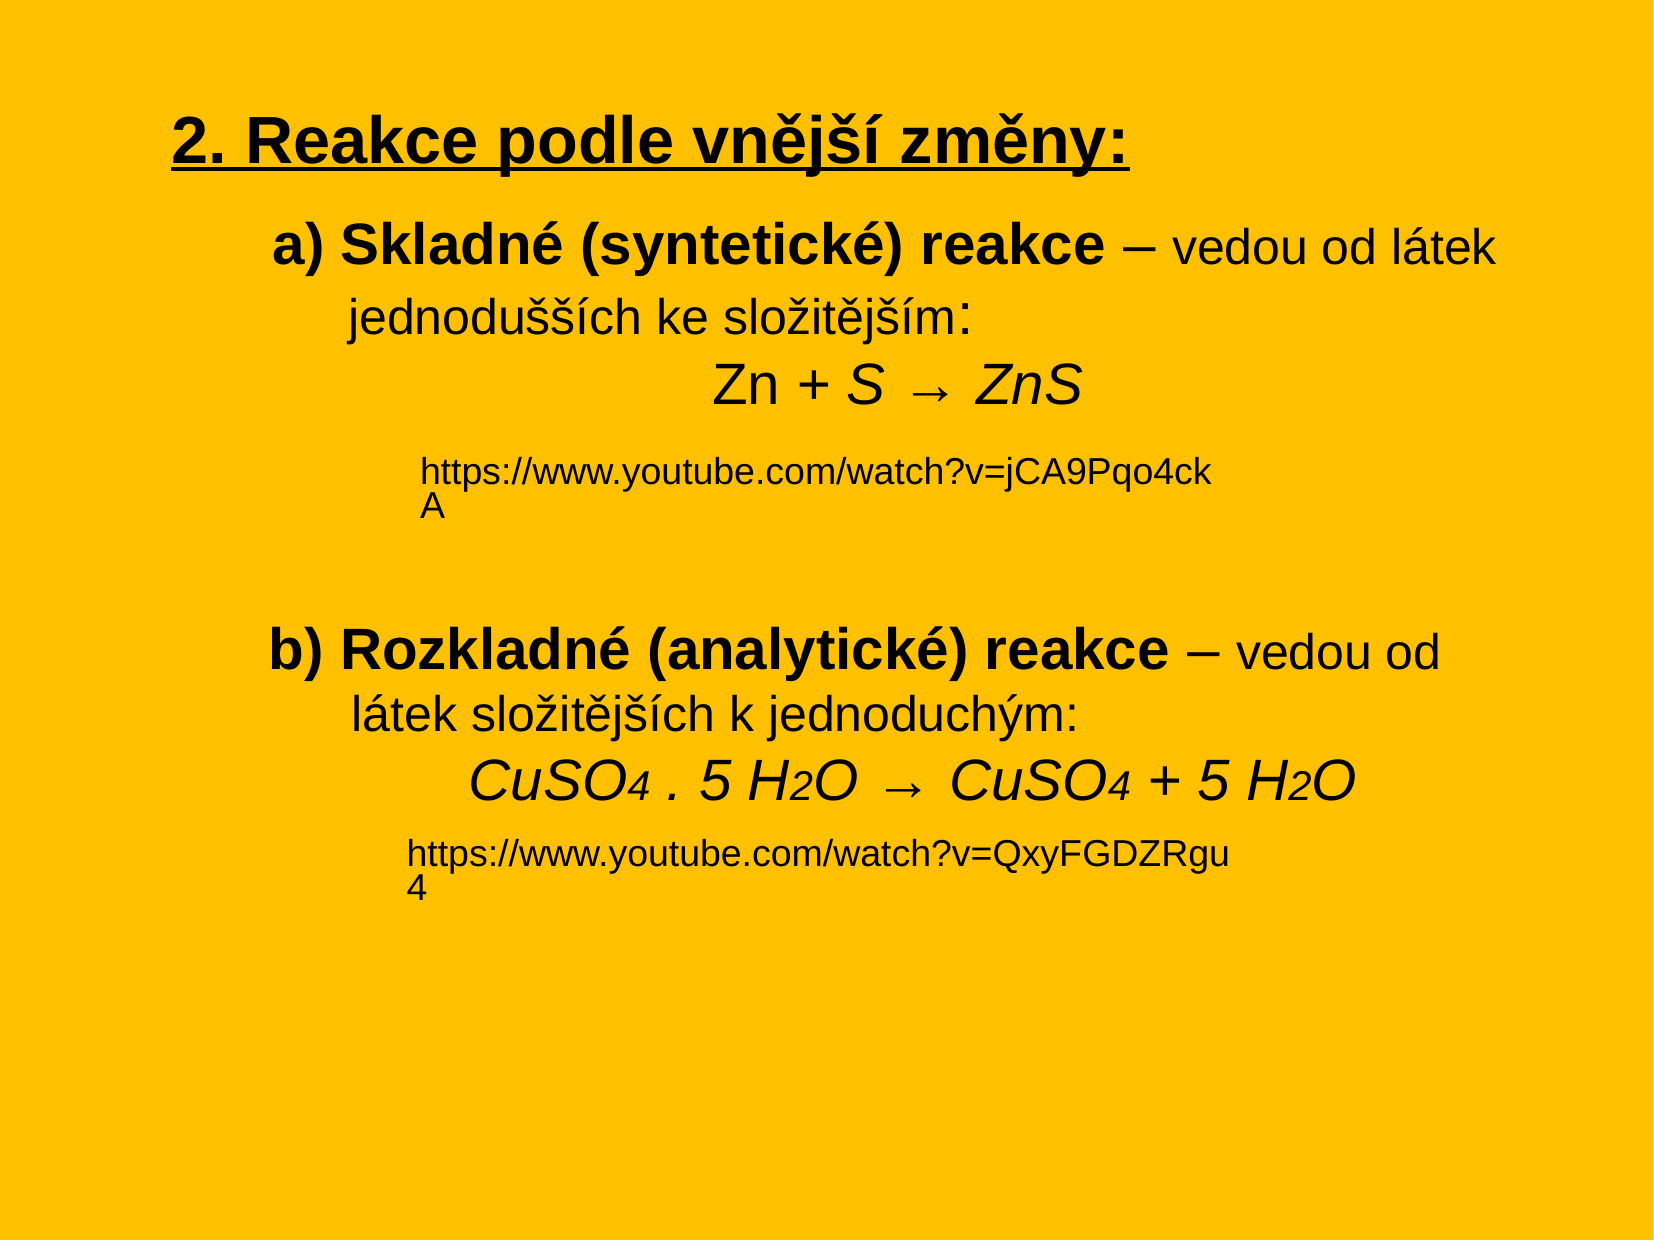

# 2. Reakce podle vnější změny:
 a) Skladné (syntetické) reakce – vedou od látek jednodušších ke složitějším: Zn + S → ZnS
https://www.youtube.com/watch?v=jCA9Pqo4ckA
 b) Rozkladné (analytické) reakce – vedou od látek složitějších k jednoduchým: CuSO4 . 5 H2O → CuSO4 + 5 H2O
https://www.youtube.com/watch?v=QxyFGDZRgu4